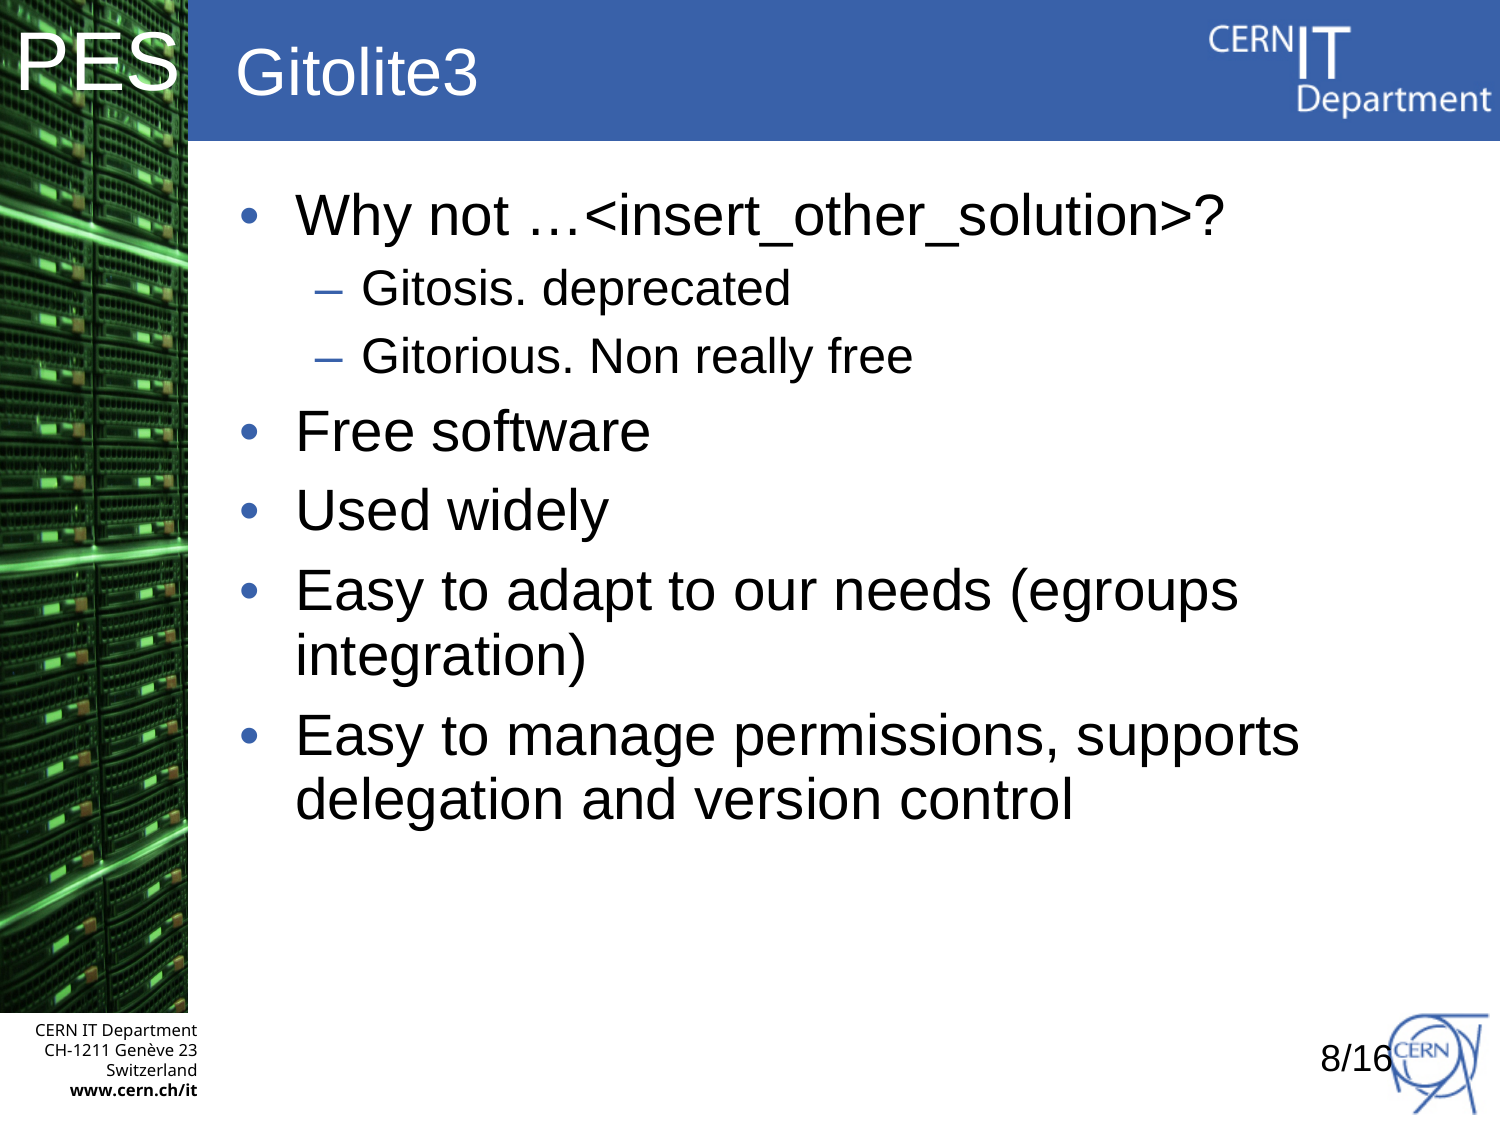

# Gitolite3
Why not …<insert_other_solution>?
Gitosis. deprecated
Gitorious. Non really free
Free software
Used widely
Easy to adapt to our needs (egroups integration)
Easy to manage permissions, supports delegation and version control